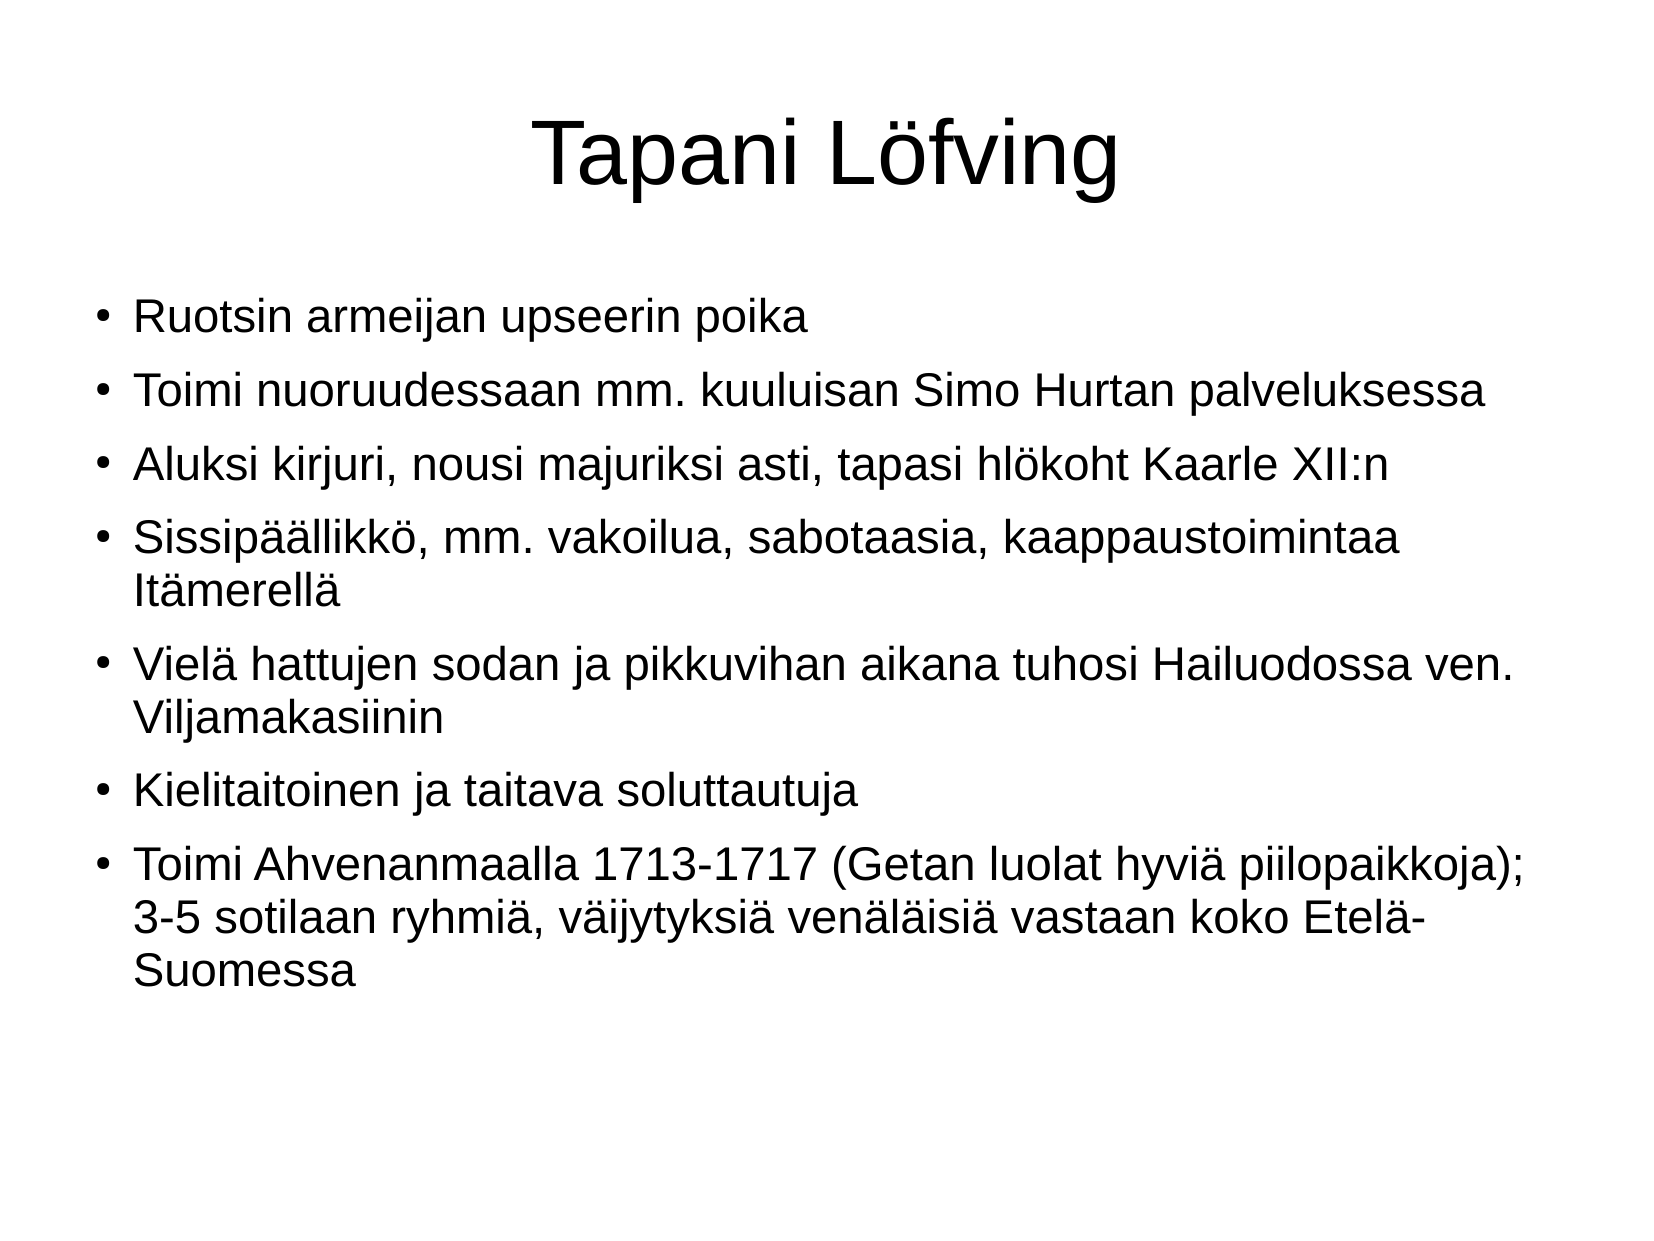

# Tapani Löfving
Ruotsin armeijan upseerin poika
Toimi nuoruudessaan mm. kuuluisan Simo Hurtan palveluksessa
Aluksi kirjuri, nousi majuriksi asti, tapasi hlökoht Kaarle XII:n
Sissipäällikkö, mm. vakoilua, sabotaasia, kaappaustoimintaa Itämerellä
Vielä hattujen sodan ja pikkuvihan aikana tuhosi Hailuodossa ven. Viljamakasiinin
Kielitaitoinen ja taitava soluttautuja
Toimi Ahvenanmaalla 1713-1717 (Getan luolat hyviä piilopaikkoja); 3-5 sotilaan ryhmiä, väijytyksiä venäläisiä vastaan koko Etelä-Suomessa